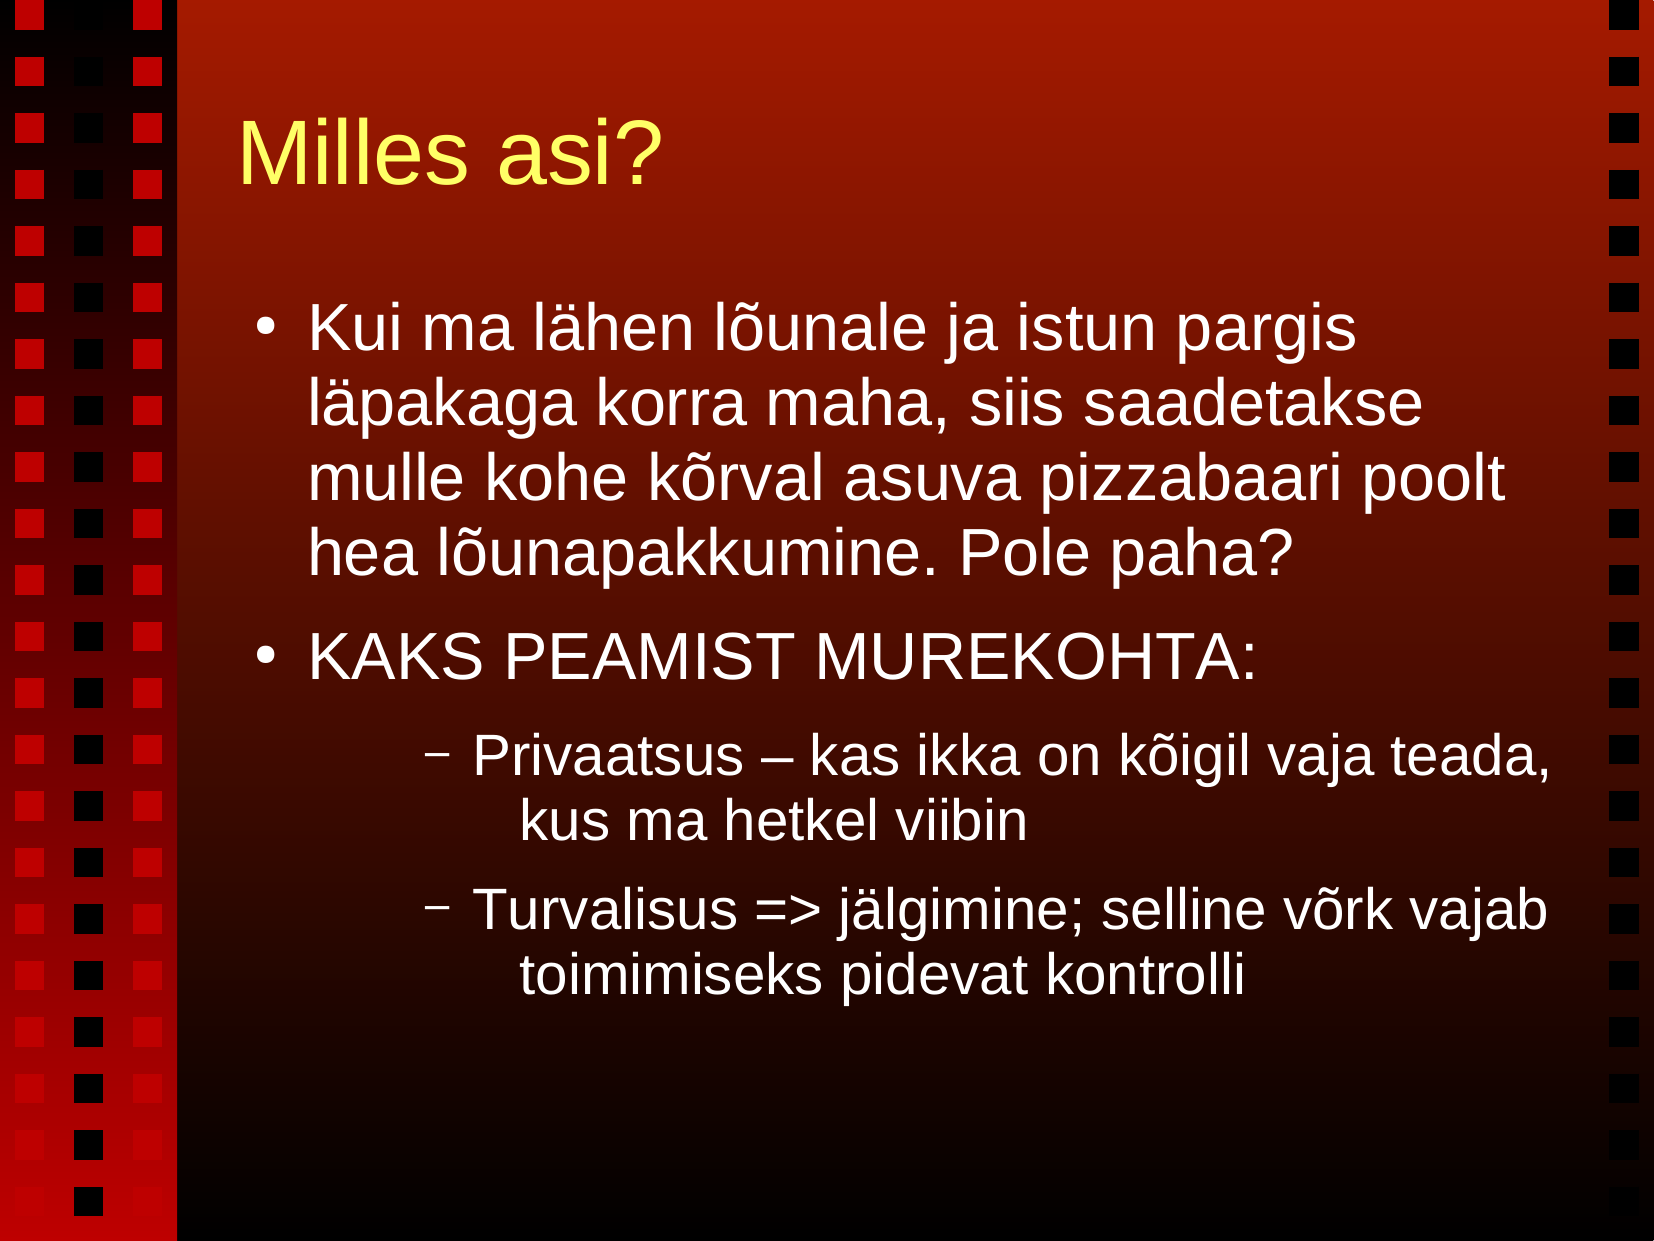

# Milles asi?
Kui ma lähen lõunale ja istun pargis läpakaga korra maha, siis saadetakse mulle kohe kõrval asuva pizzabaari poolt hea lõunapakkumine. Pole paha?
KAKS PEAMIST MUREKOHTA:
Privaatsus – kas ikka on kõigil vaja teada, kus ma hetkel viibin
Turvalisus => jälgimine; selline võrk vajab toimimiseks pidevat kontrolli